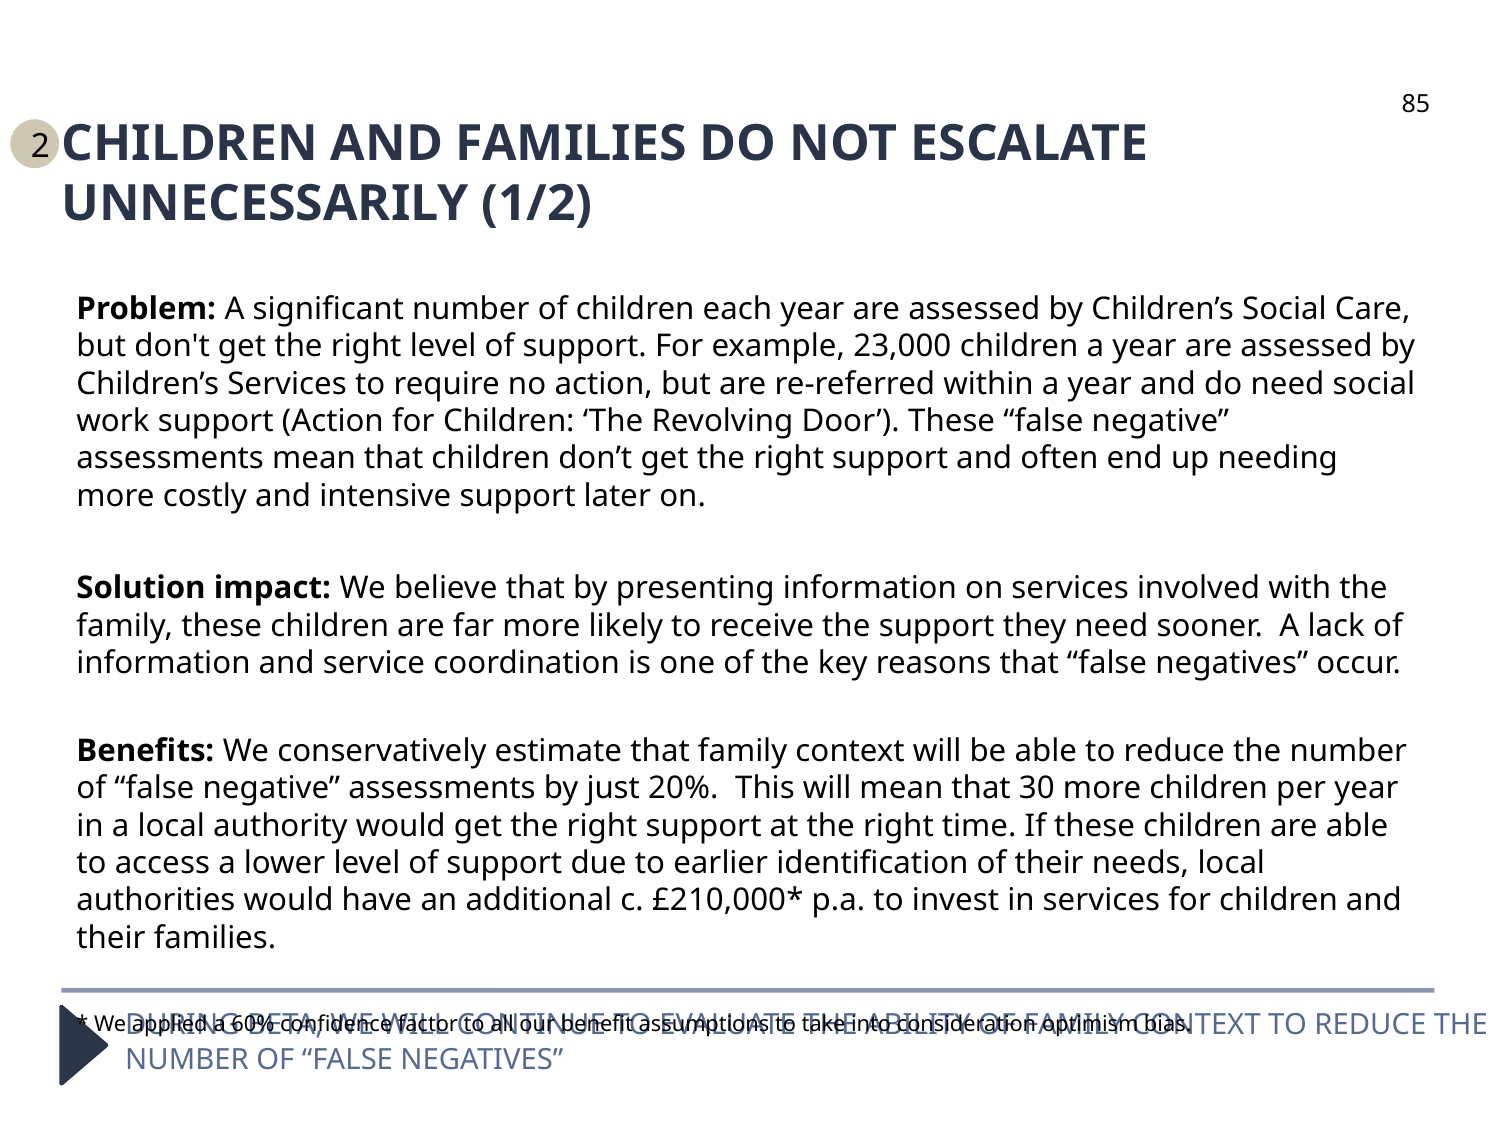

CHILDREN AND FAMILIES DO NOT ESCALATE UNNECESSARILY (1/2)
2
Problem: A significant number of children each year are assessed by Children’s Social Care, but don't get the right level of support. For example, 23,000 children a year are assessed by Children’s Services to require no action, but are re-referred within a year and do need social work support (Action for Children: ‘The Revolving Door’). These “false negative” assessments mean that children don’t get the right support and often end up needing more costly and intensive support later on.
Solution impact: We believe that by presenting information on services involved with the family, these children are far more likely to receive the support they need sooner. A lack of information and service coordination is one of the key reasons that “false negatives” occur.
Benefits: We conservatively estimate that family context will be able to reduce the number of “false negative” assessments by just 20%. This will mean that 30 more children per year in a local authority would get the right support at the right time. If these children are able to access a lower level of support due to earlier identification of their needs, local authorities would have an additional c. £210,000* p.a. to invest in services for children and their families.
* We applied a 60% confidence factor to all our benefit assumptions to take into consideration optimism bias.
DURING BETA, WE WILL CONTINUE TO EVALUATE THE ABILITY OF FAMILY CONTEXT TO REDUCE THE NUMBER OF “FALSE NEGATIVES”